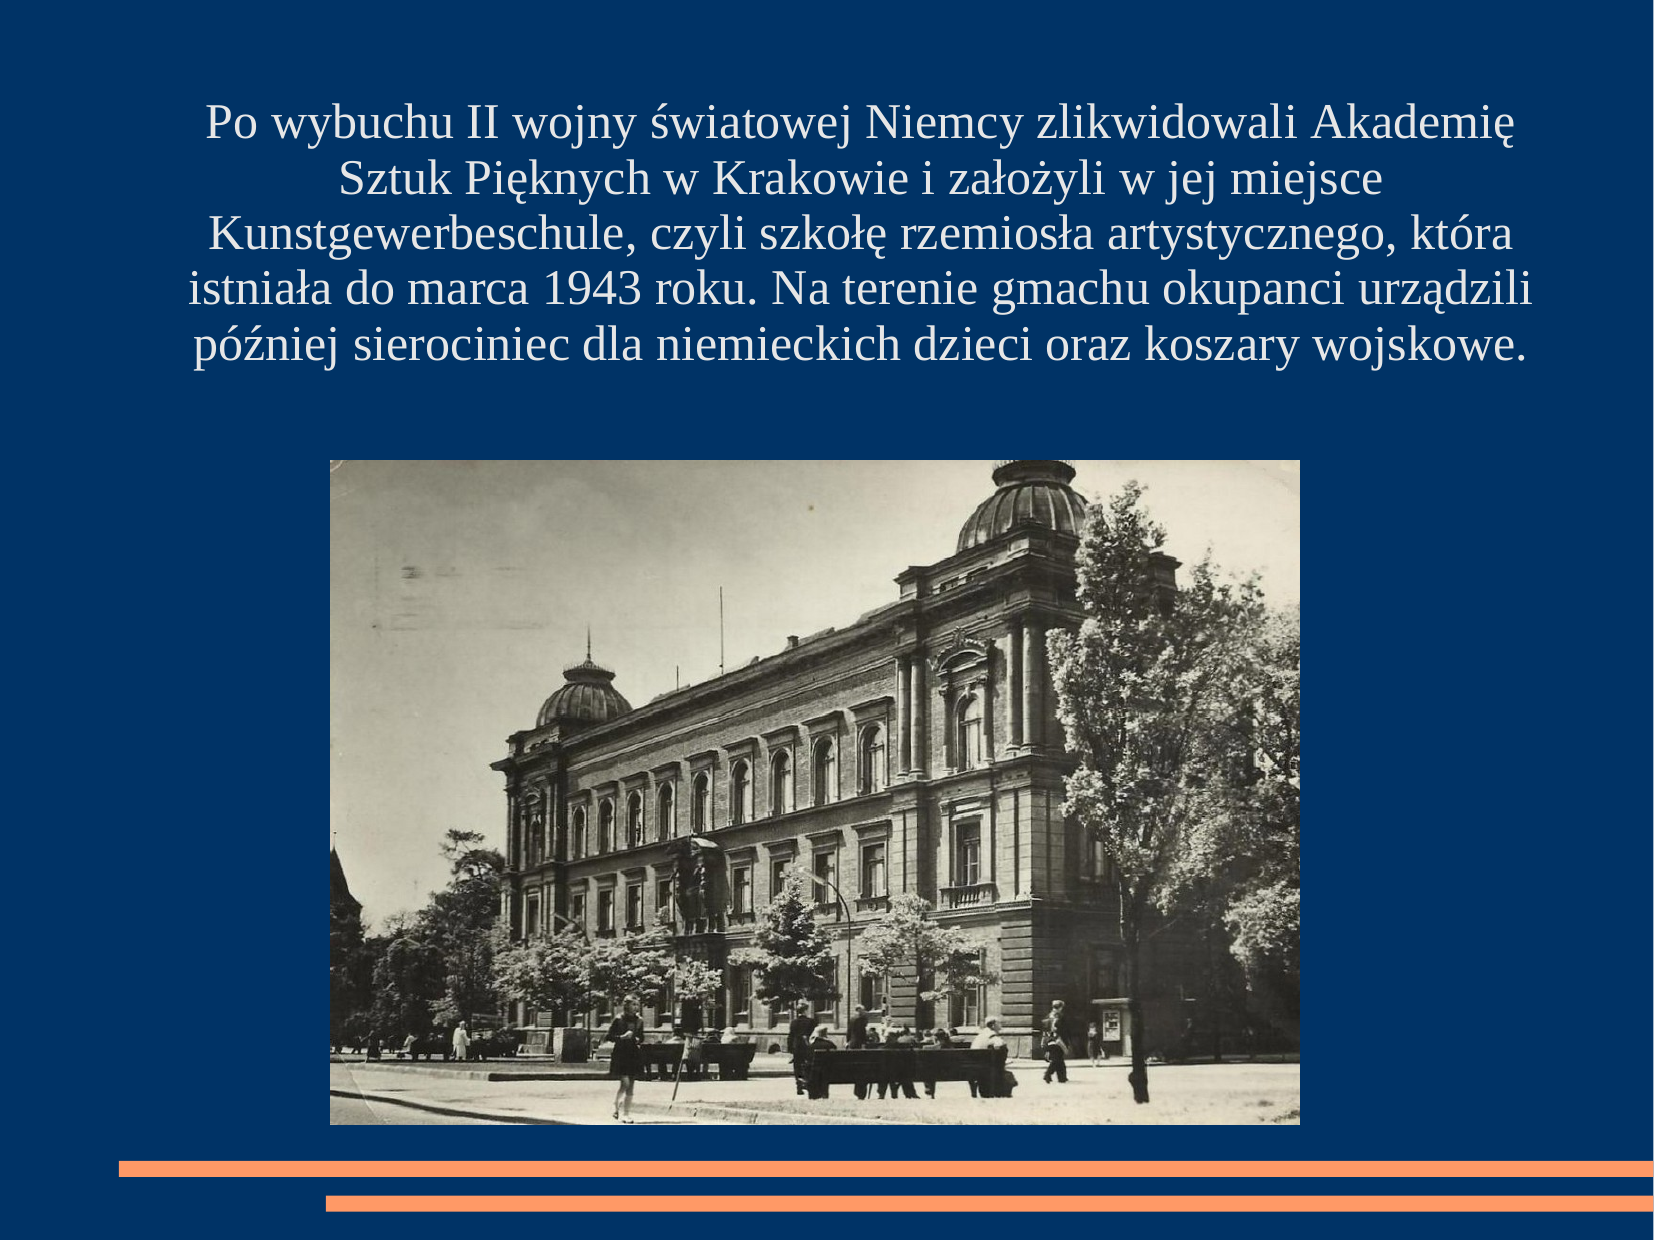

#
Po wybuchu II wojny światowej Niemcy zlikwidowali Akademię Sztuk Pięknych w Krakowie i założyli w jej miejsce Kunstgewerbeschule, czyli szkołę rzemiosła artystycznego, która istniała do marca 1943 roku. Na terenie gmachu okupanci urządzili później sierociniec dla niemieckich dzieci oraz koszary wojskowe.